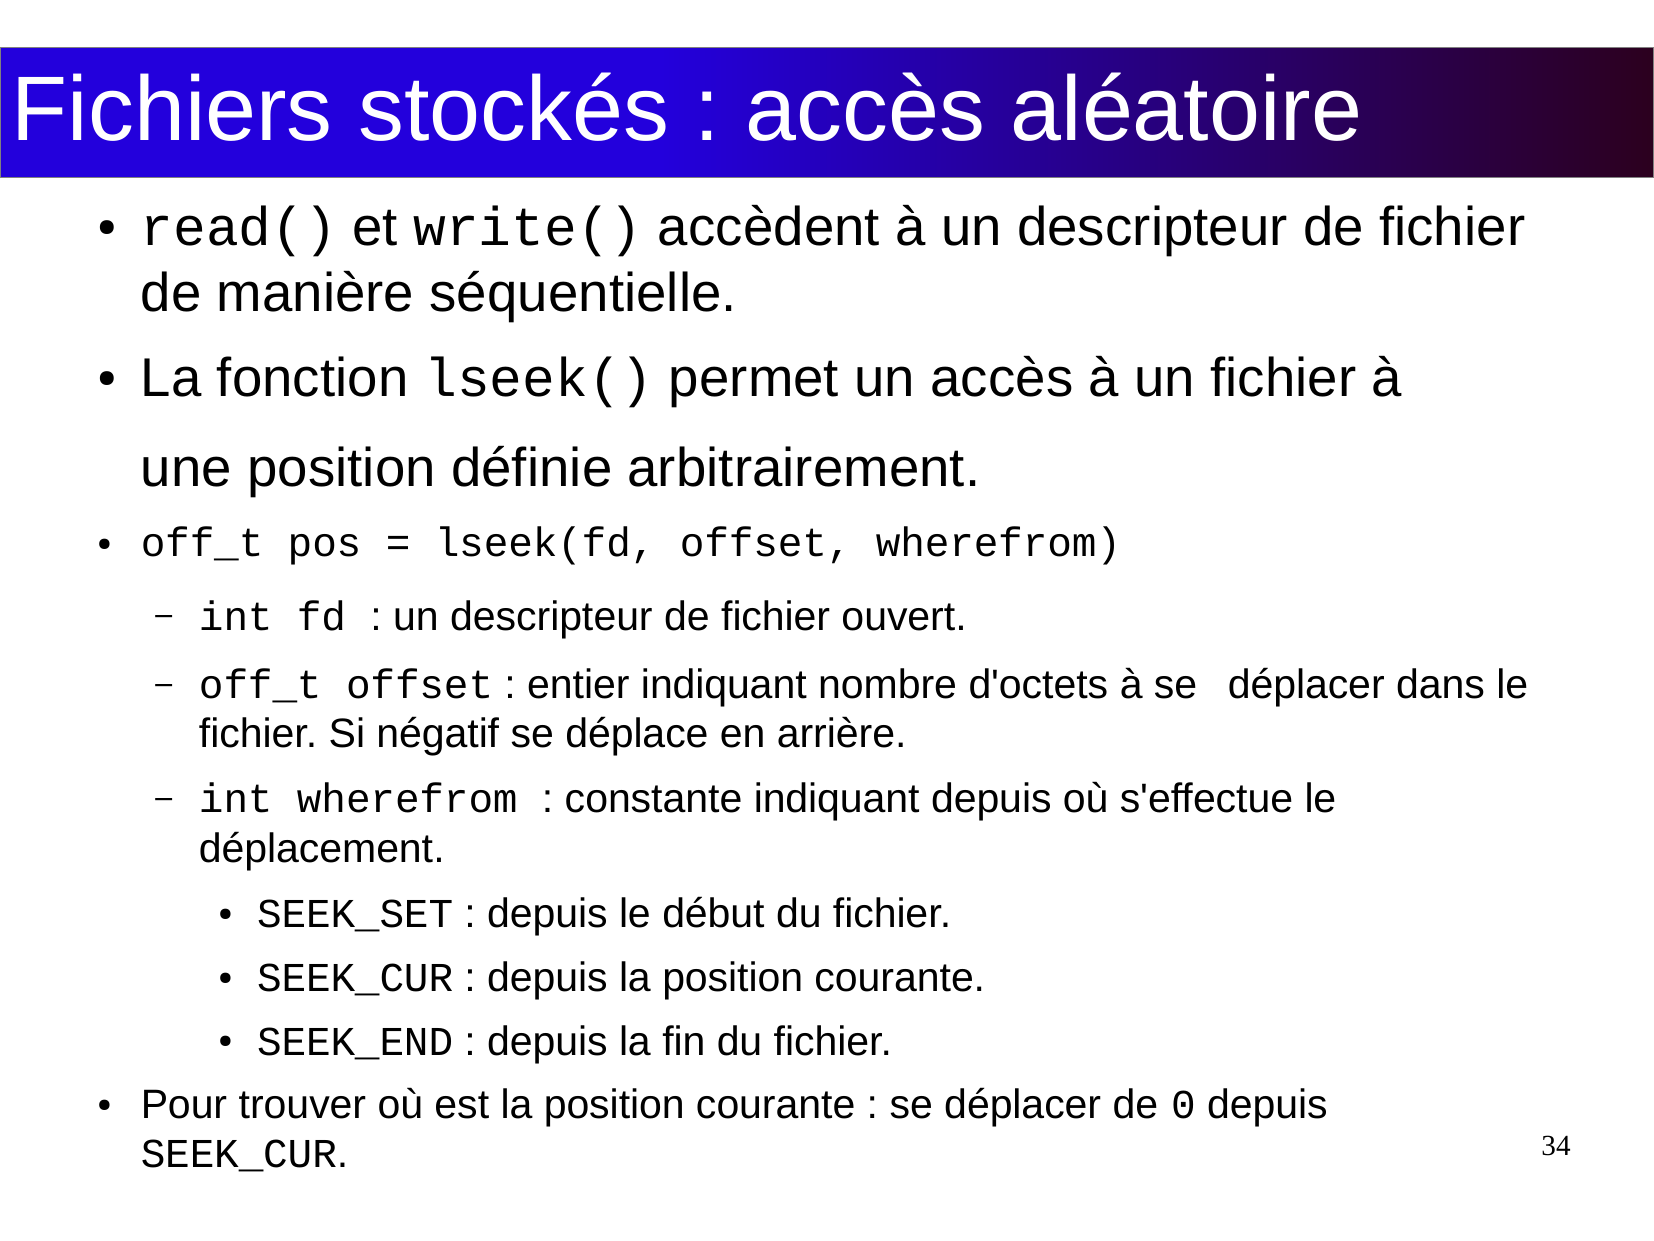

# Fichiers stockés : accès aléatoire
read() et write() accèdent à un descripteur de fichier de manière séquentielle.
La fonction lseek() permet un accès à un fichier à
une position définie arbitrairement.
off_t pos = lseek(fd, offset, wherefrom)
int fd : un descripteur de fichier ouvert.
off_t offset : entier indiquant nombre d'octets à se 	déplacer dans le fichier. Si négatif se déplace en arrière.
int wherefrom : constante indiquant depuis où s'effectue le déplacement.
SEEK_SET : depuis le début du fichier.
SEEK_CUR : depuis la position courante.
SEEK_END : depuis la fin du fichier.
Pour trouver où est la position courante : se déplacer de 0 depuis SEEK_CUR.
34